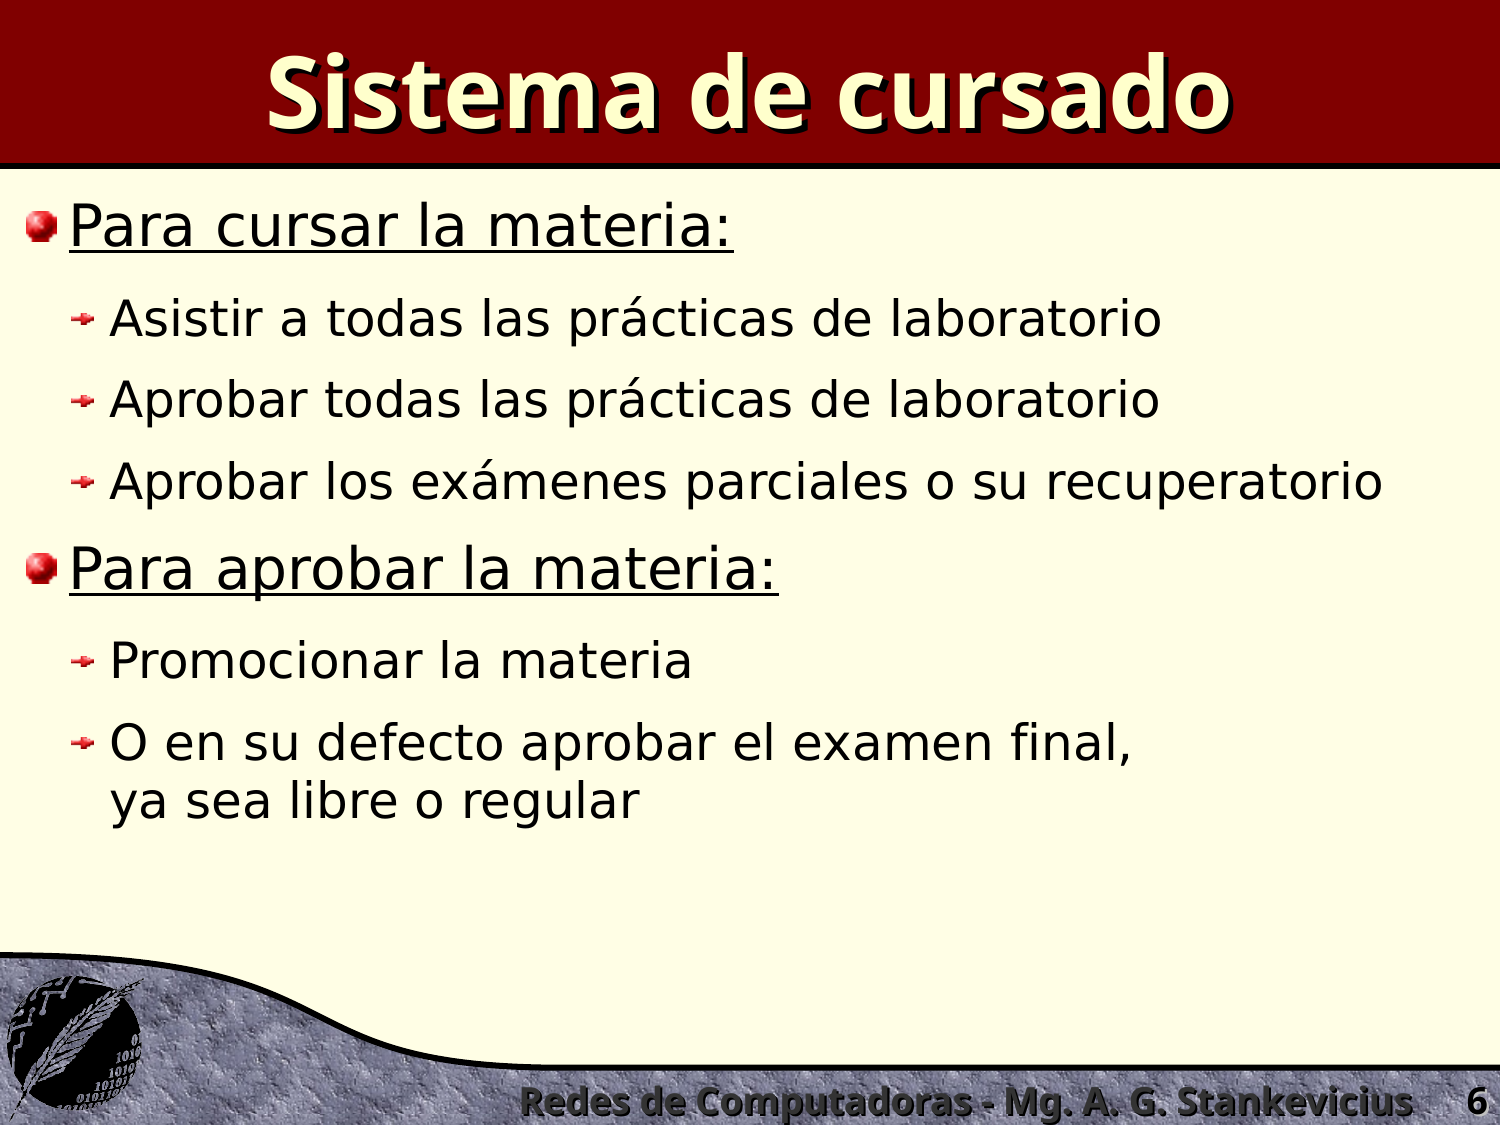

# Sistema de cursado
Para cursar la materia:
Asistir a todas las prácticas de laboratorio
Aprobar todas las prácticas de laboratorio
Aprobar los exámenes parciales o su recuperatorio
Para aprobar la materia:
Promocionar la materia
O en su defecto aprobar el examen final,
ya sea libre o regular
6